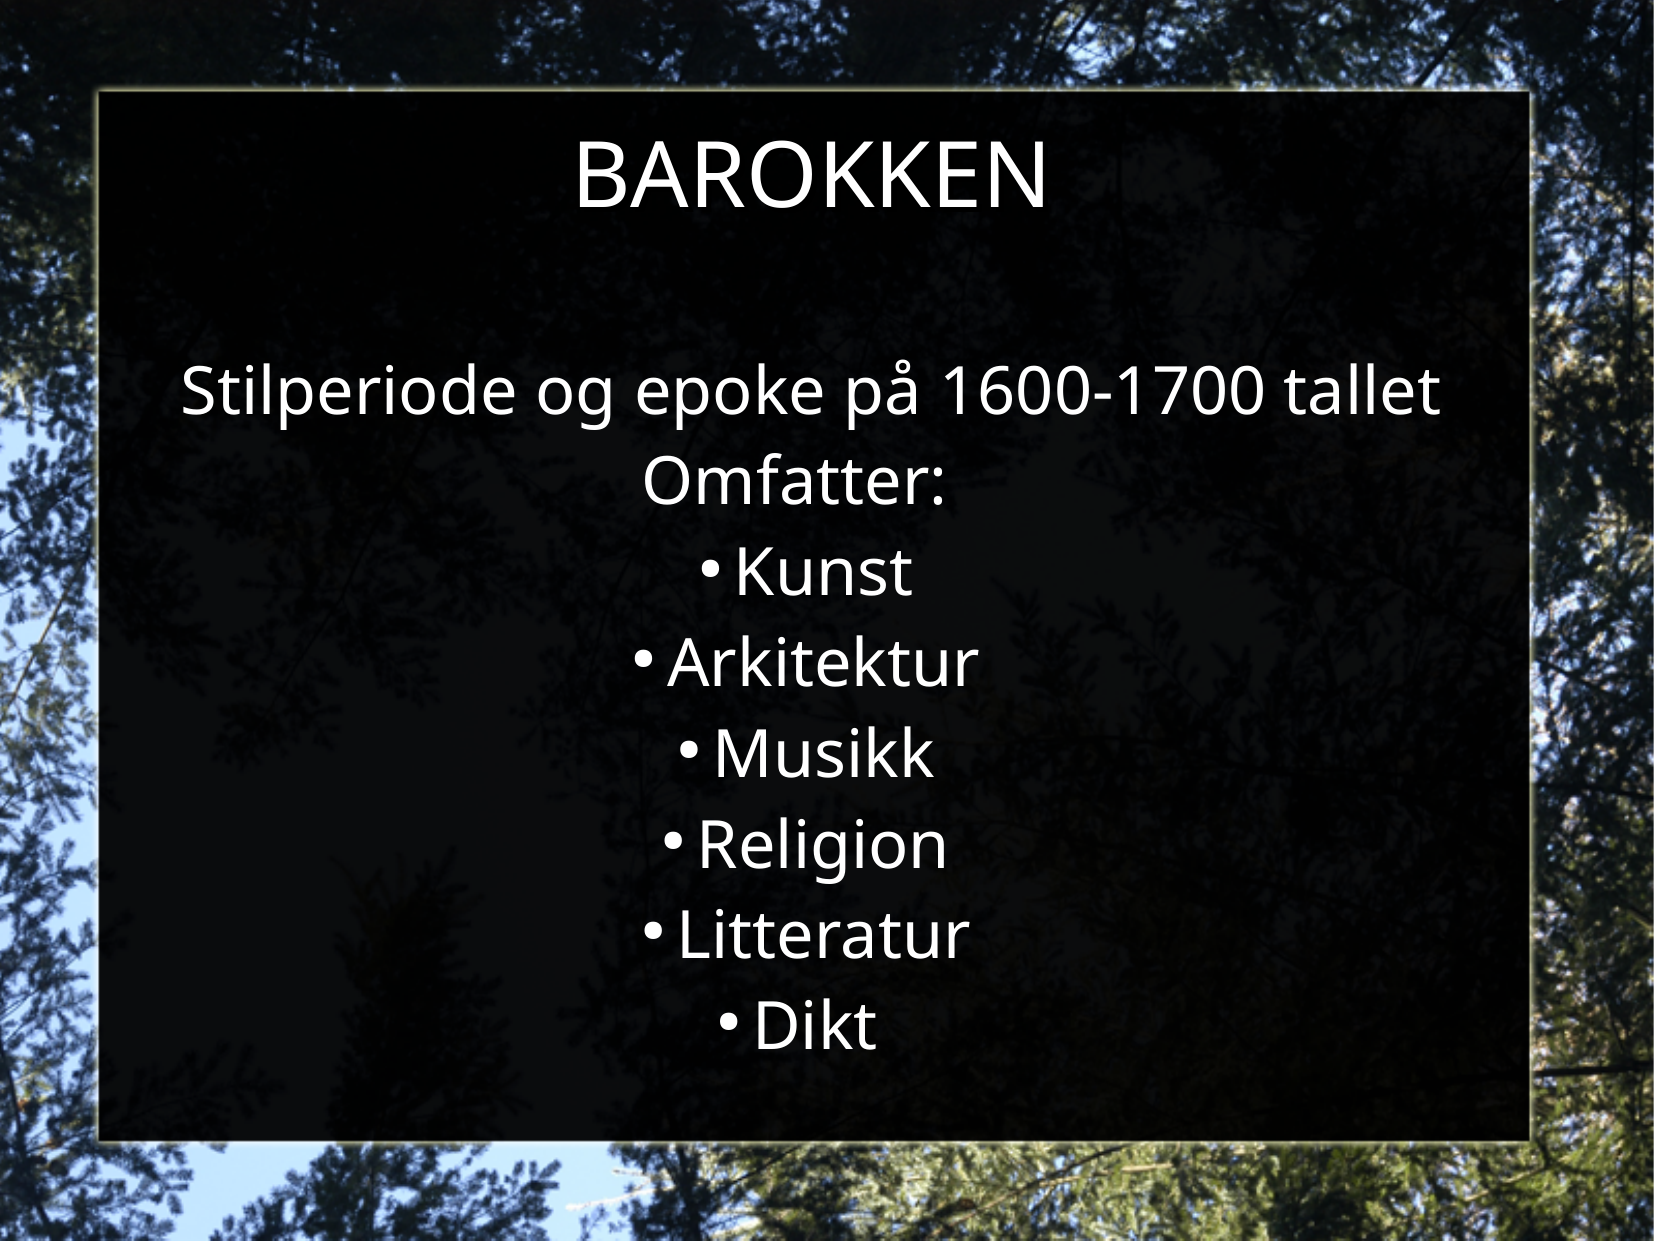

# BAROKKEN
Stilperiode og epoke på 1600-1700 tallet
Omfatter:
Kunst
Arkitektur
Musikk
Religion
Litteratur
Dikt